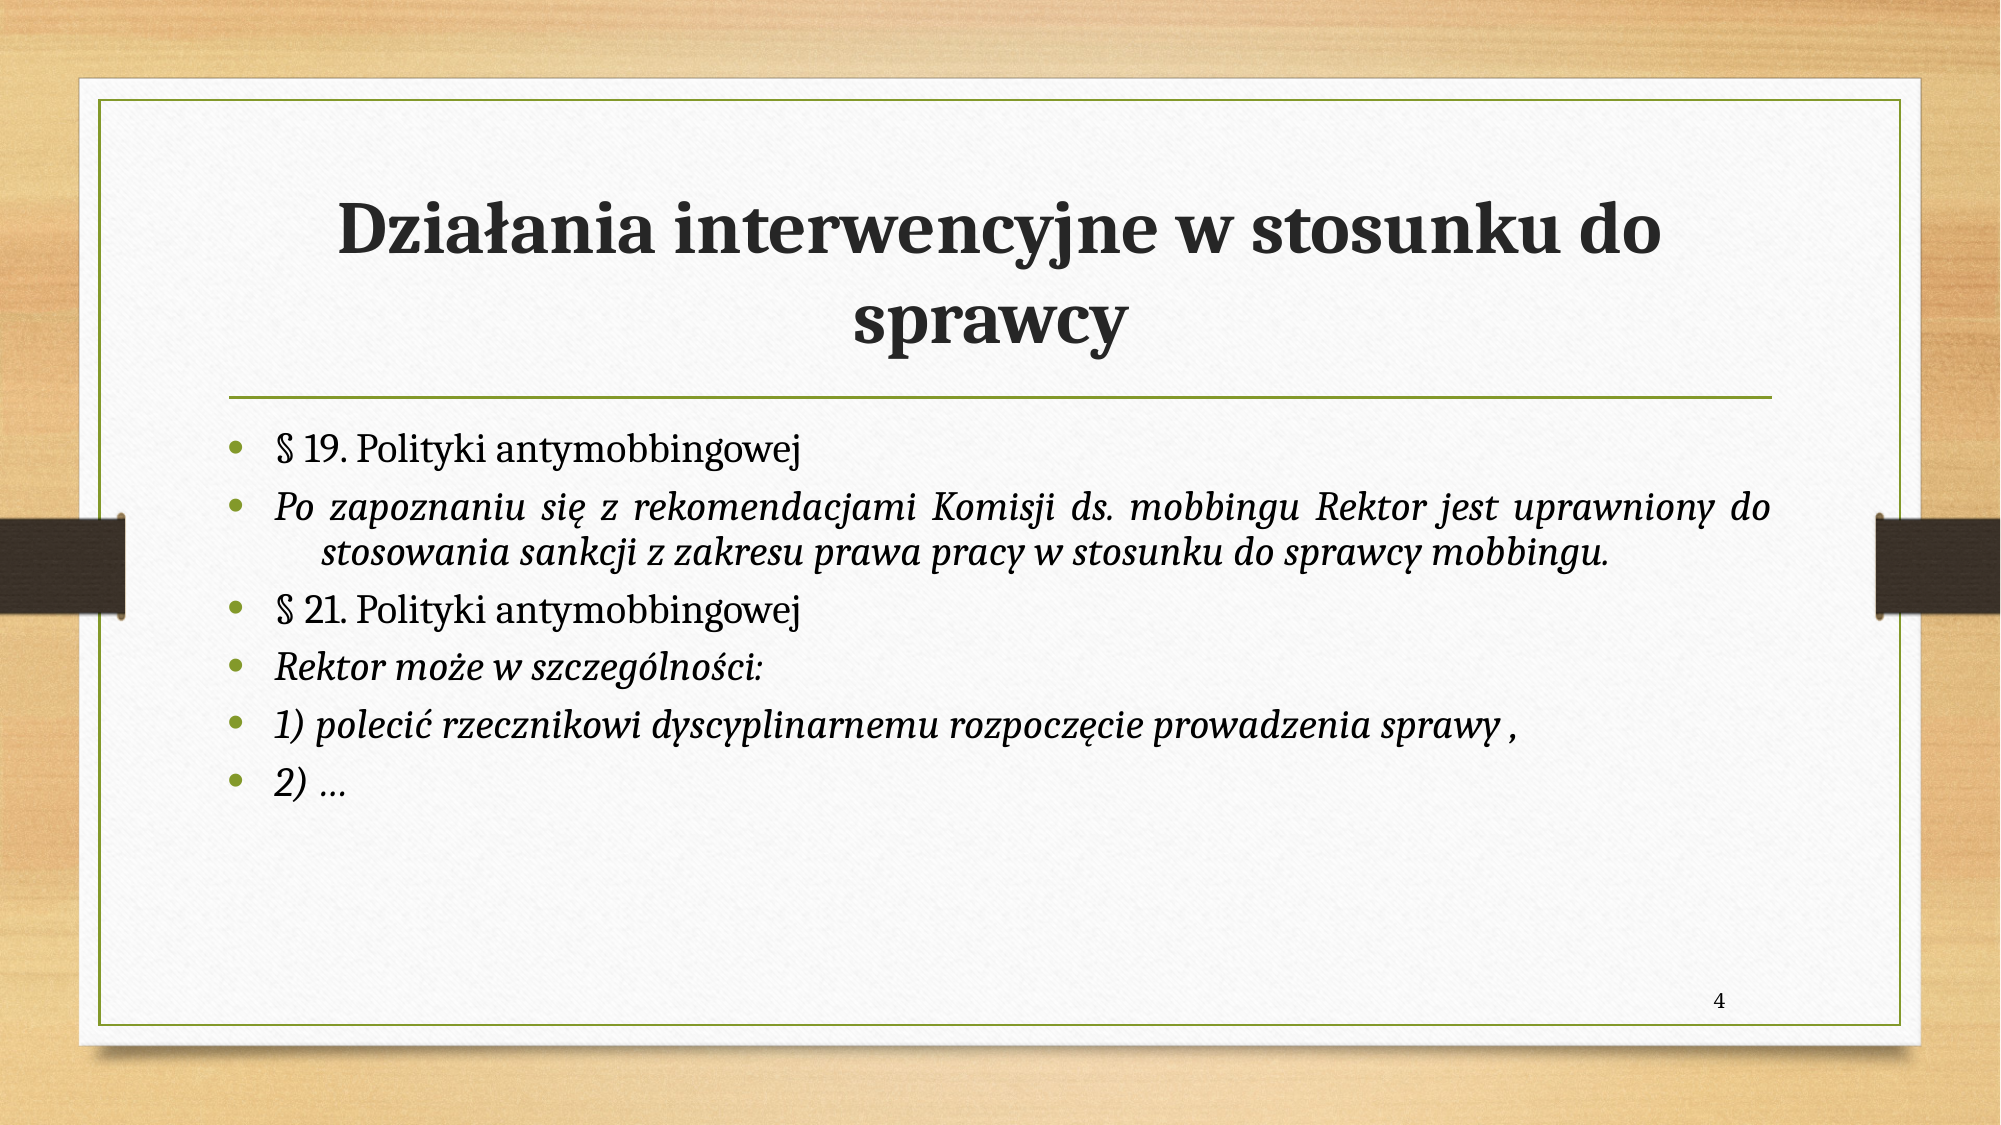

# Działania interwencyjne w stosunku do sprawcy
§ 19. Polityki antymobbingowej
Po zapoznaniu się z rekomendacjami Komisji ds. mobbingu Rektor jest uprawniony do stosowania sankcji z zakresu prawa pracy w stosunku do sprawcy mobbingu.
§ 21. Polityki antymobbingowej
Rektor może w szczególności:
1) polecić rzecznikowi dyscyplinarnemu rozpoczęcie prowadzenia sprawy ,
2) …